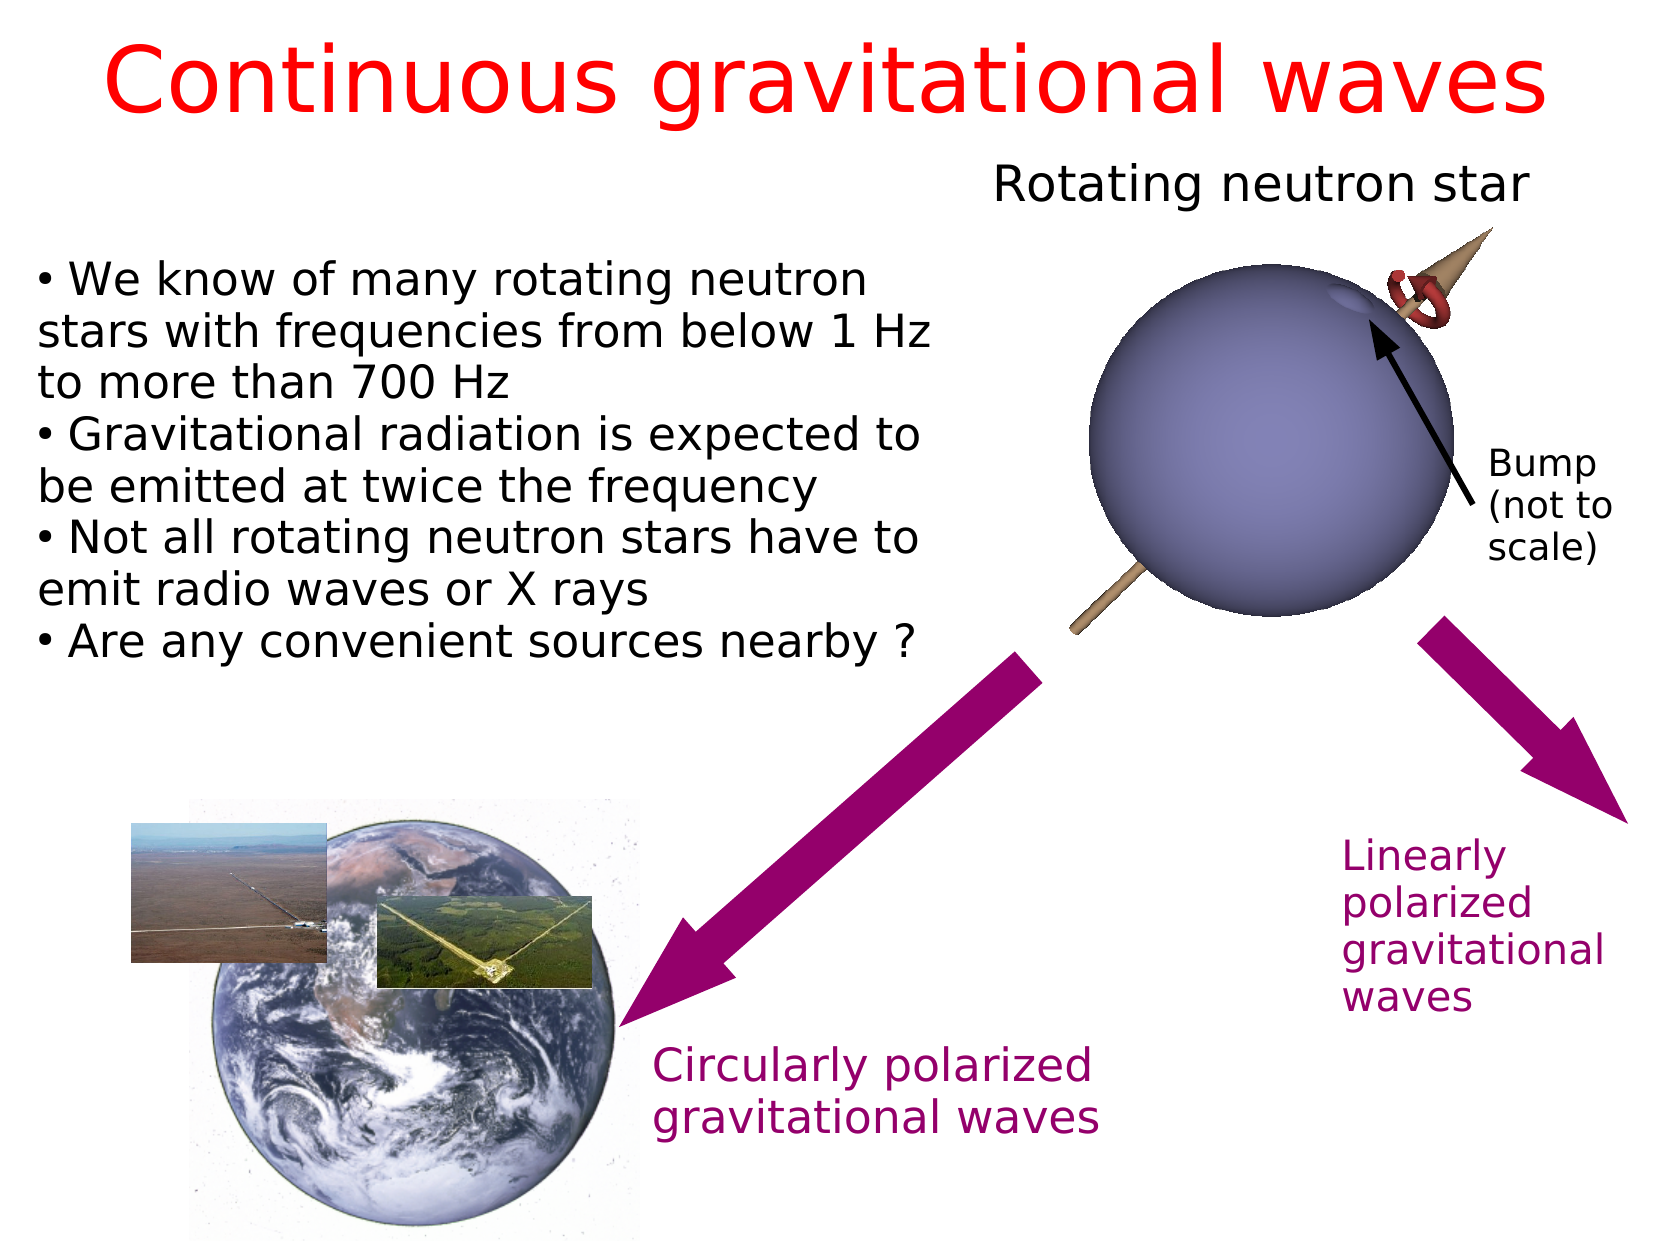

# Continuous gravitational waves
Rotating neutron star
 We know of many rotating neutron stars with frequencies from below 1 Hz to more than 700 Hz
 Gravitational radiation is expected to be emitted at twice the frequency
 Not all rotating neutron stars have to emit radio waves or X rays
 Are any convenient sources nearby ?
Bump
(not to scale)
Linearly polarized gravitational waves
Circularly polarized
gravitational waves